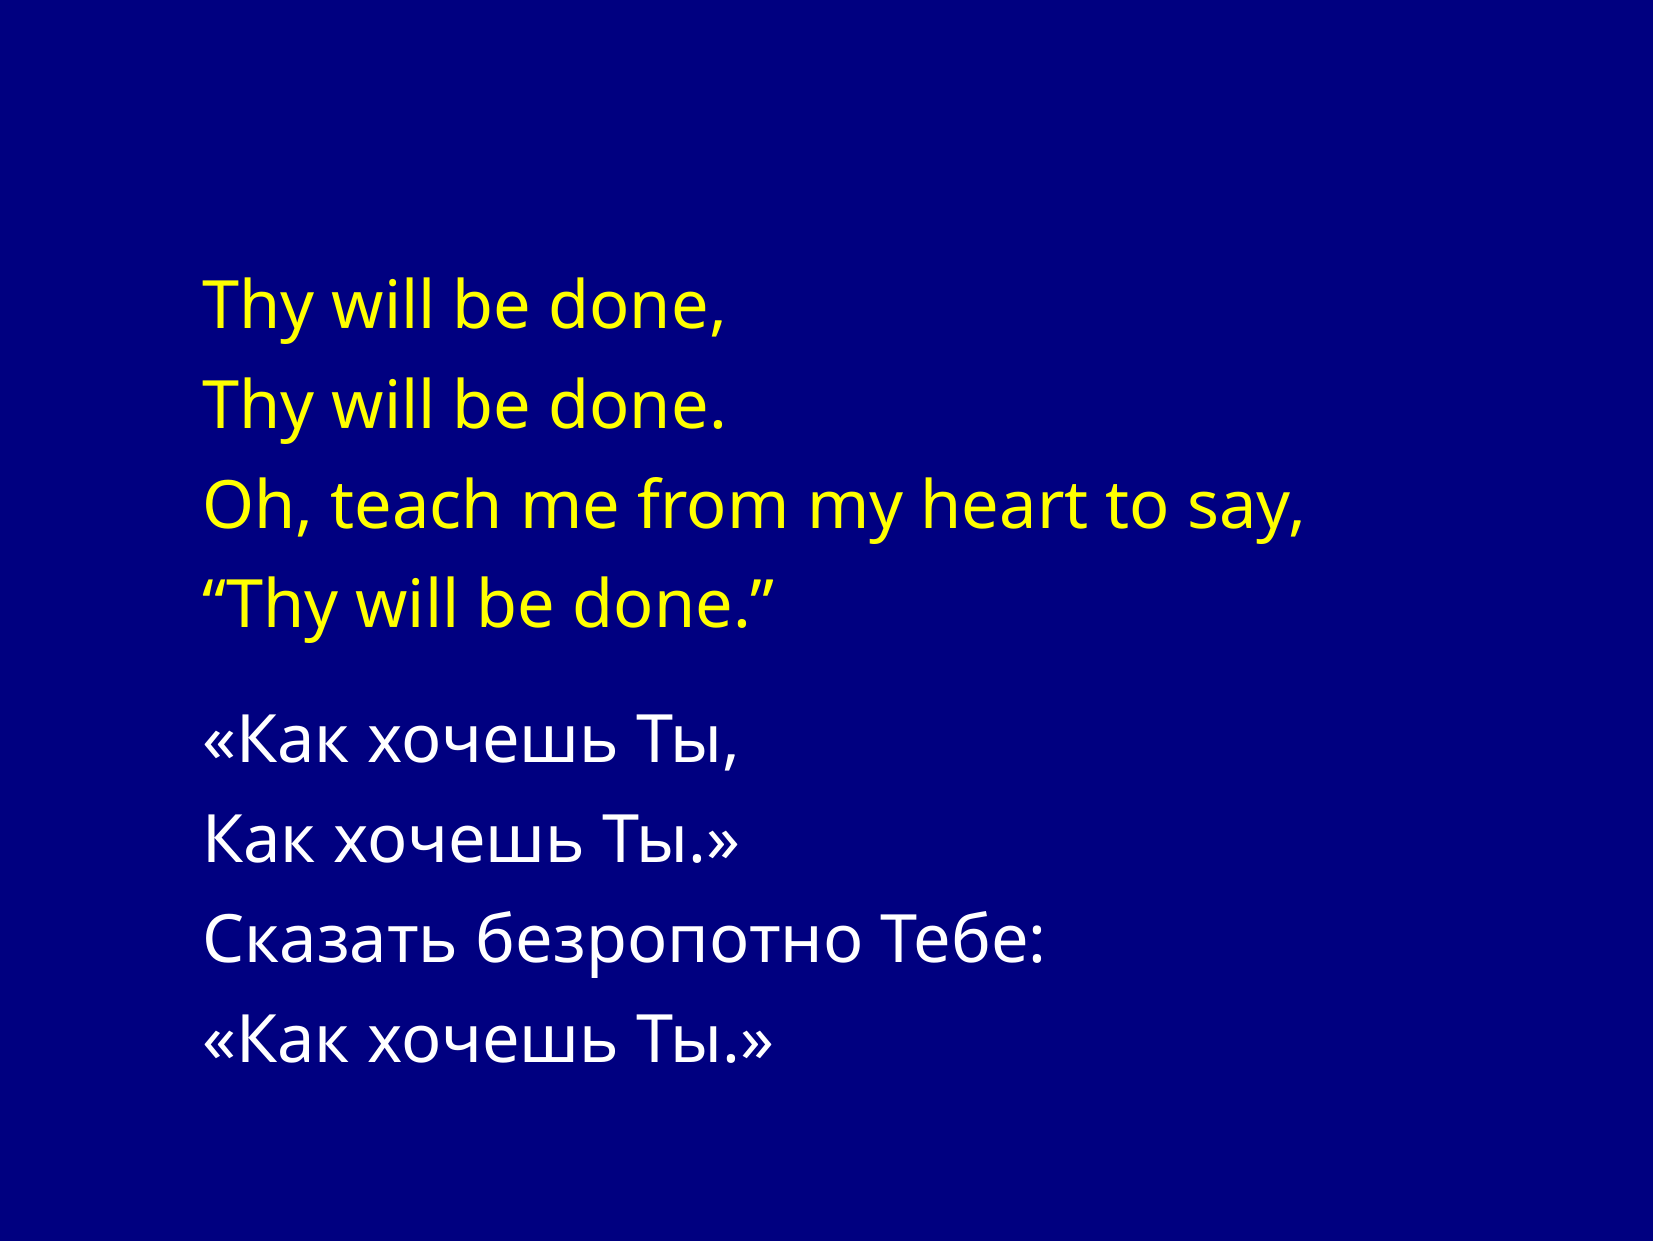

Thy will be done,
	Thy will be done.
	Oh, teach me from my heart to say,
	“Thy will be done.”
	«Как хочешь Ты,
	Как хочешь Ты.»
	Сказать безропотно Тебе:
	«Как хочешь Ты.»